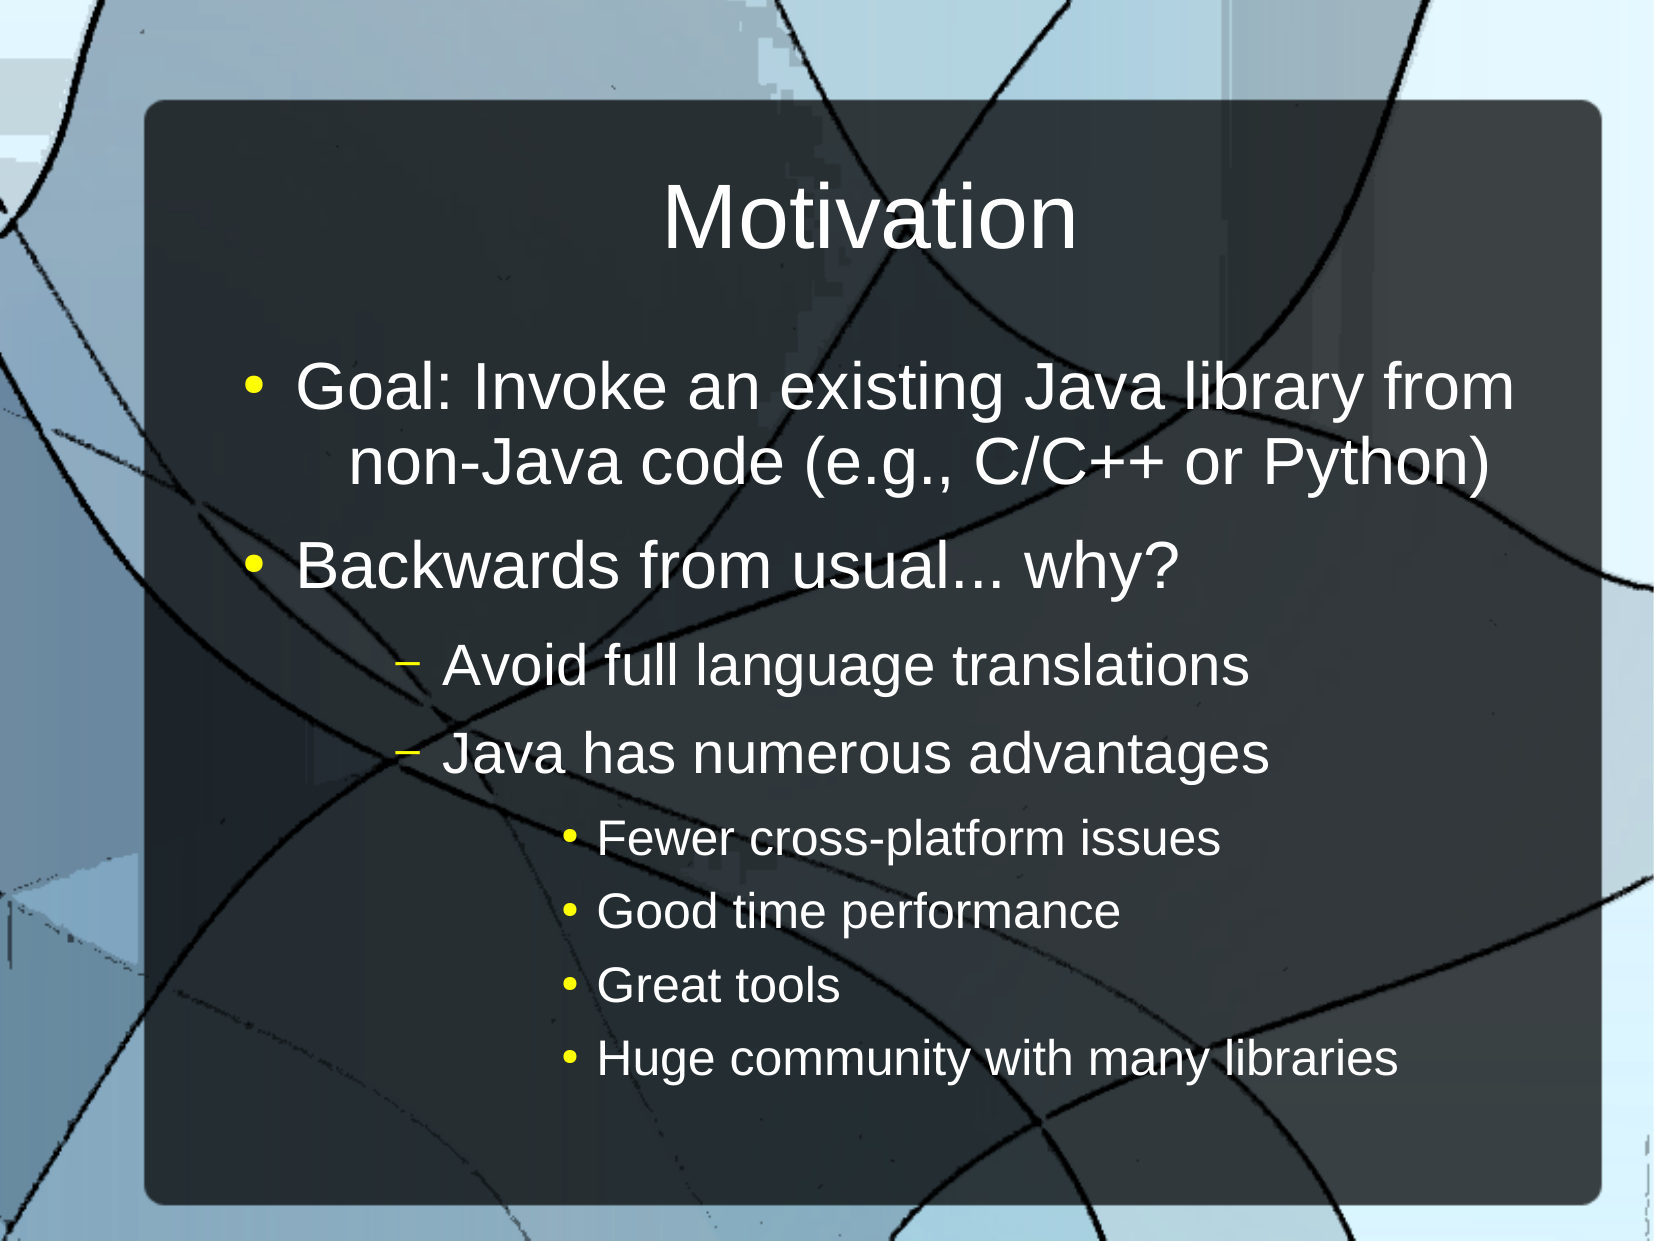

# Motivation
Goal: Invoke an existing Java library from non-Java code (e.g., C/C++ or Python)
Backwards from usual... why?
Avoid full language translations
Java has numerous advantages
Fewer cross-platform issues
Good time performance
Great tools
Huge community with many libraries